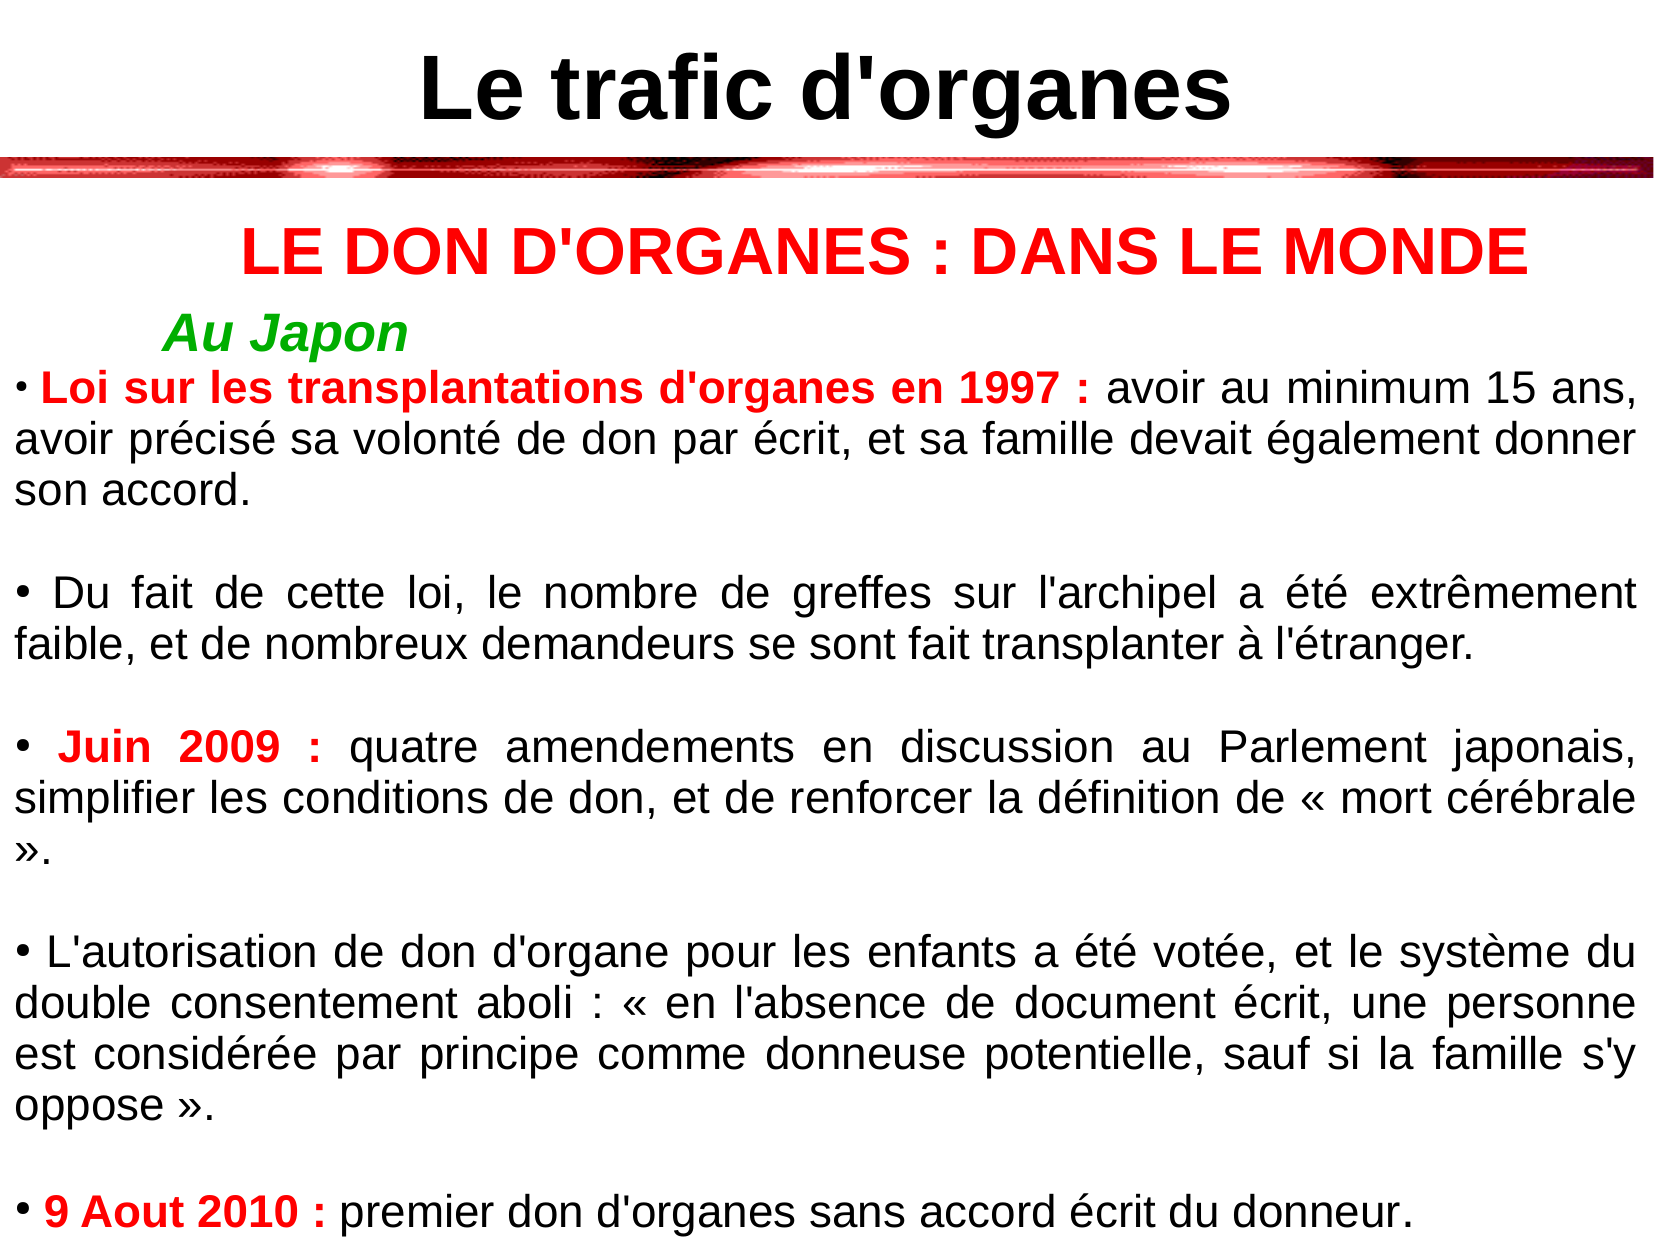

Le trafic d'organes
LE DON D'ORGANES : DANS LE MONDE
Au Japon
 Loi sur les transplantations d'organes en 1997 : avoir au minimum 15 ans, avoir précisé sa volonté de don par écrit, et sa famille devait également donner son accord.
 Du fait de cette loi, le nombre de greffes sur l'archipel a été extrêmement faible, et de nombreux demandeurs se sont fait transplanter à l'étranger.
 Juin 2009 : quatre amendements en discussion au Parlement japonais, simplifier les conditions de don, et de renforcer la définition de « mort cérébrale ».
 L'autorisation de don d'organe pour les enfants a été votée, et le système du double consentement aboli : « en l'absence de document écrit, une personne est considérée par principe comme donneuse potentielle, sauf si la famille s'y oppose ».
 9 Aout 2010 : premier don d'organes sans accord écrit du donneur.